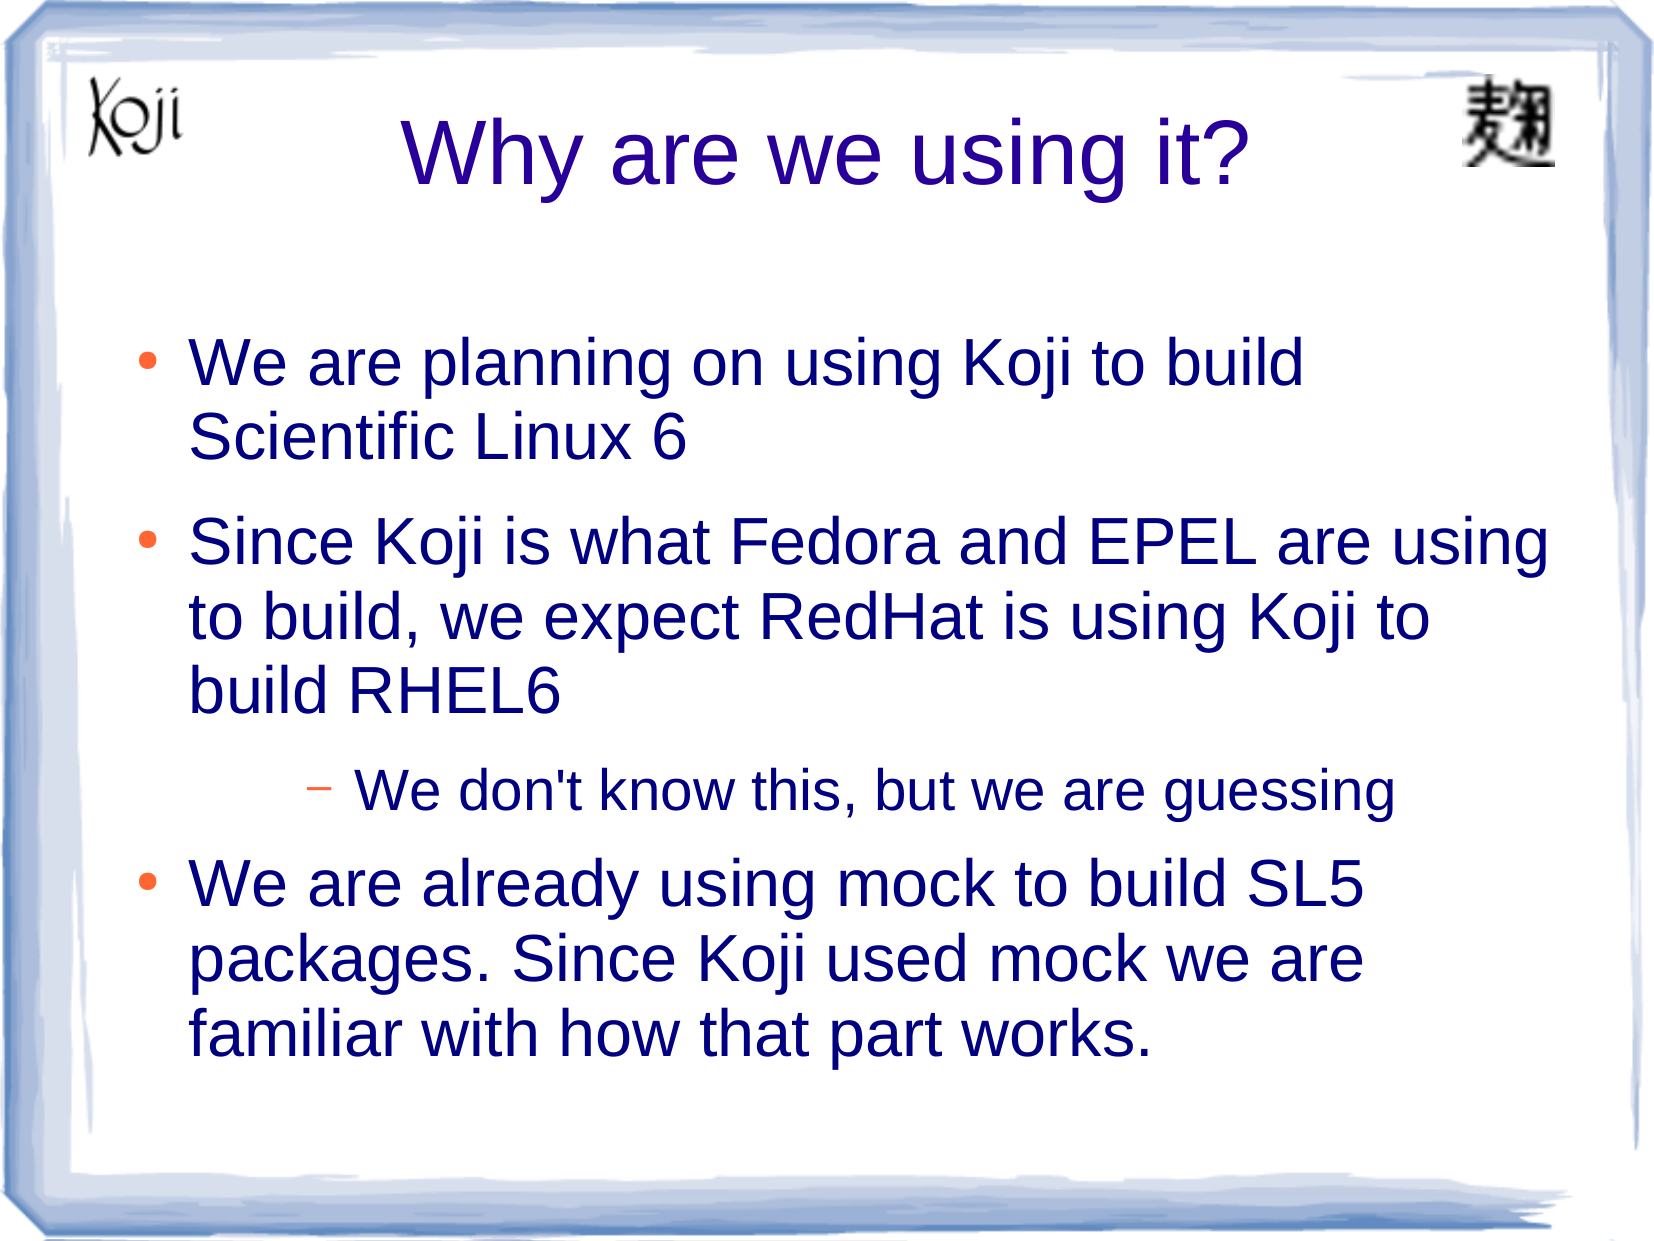

# Why are we using it?
We are planning on using Koji to build Scientific Linux 6
Since Koji is what Fedora and EPEL are using to build, we expect RedHat is using Koji to build RHEL6
We don't know this, but we are guessing
We are already using mock to build SL5 packages. Since Koji used mock we are familiar with how that part works.